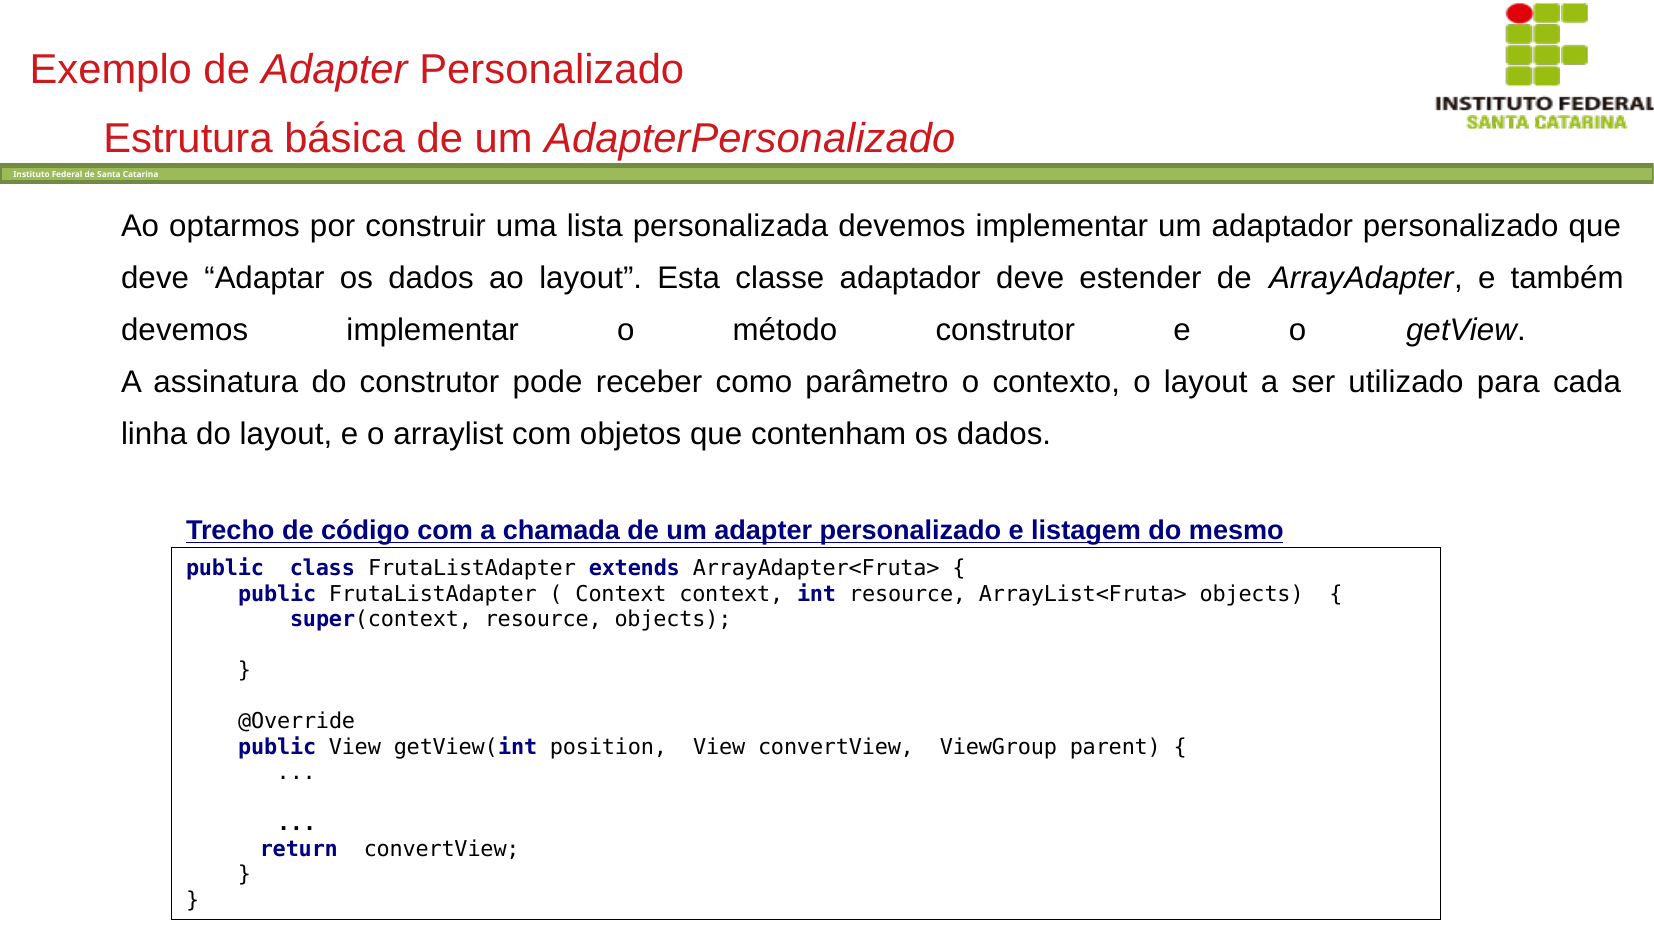

# Exemplo de Adapter Personalizado Estrutura básica de um AdapterPersonalizado
Ao optarmos por construir uma lista personalizada devemos implementar um adaptador personalizado que deve “Adaptar os dados ao layout”. Esta classe adaptador deve estender de ArrayAdapter, e também devemos implementar o método construtor e o getView.
A assinatura do construtor pode receber como parâmetro o contexto, o layout a ser utilizado para cada linha do layout, e o arraylist com objetos que contenham os dados.
Trecho de código com a chamada de um adapter personalizado e listagem do mesmo
public class FrutaListAdapter extends ArrayAdapter<Fruta> {
 public FrutaListAdapter ( Context context, int resource, ArrayList<Fruta> objects) {
 super(context, resource, objects);
 }
 @Override
 public View getView(int position, View convertView, ViewGroup parent) {
 ...
 ...
	return convertView;
 }
}